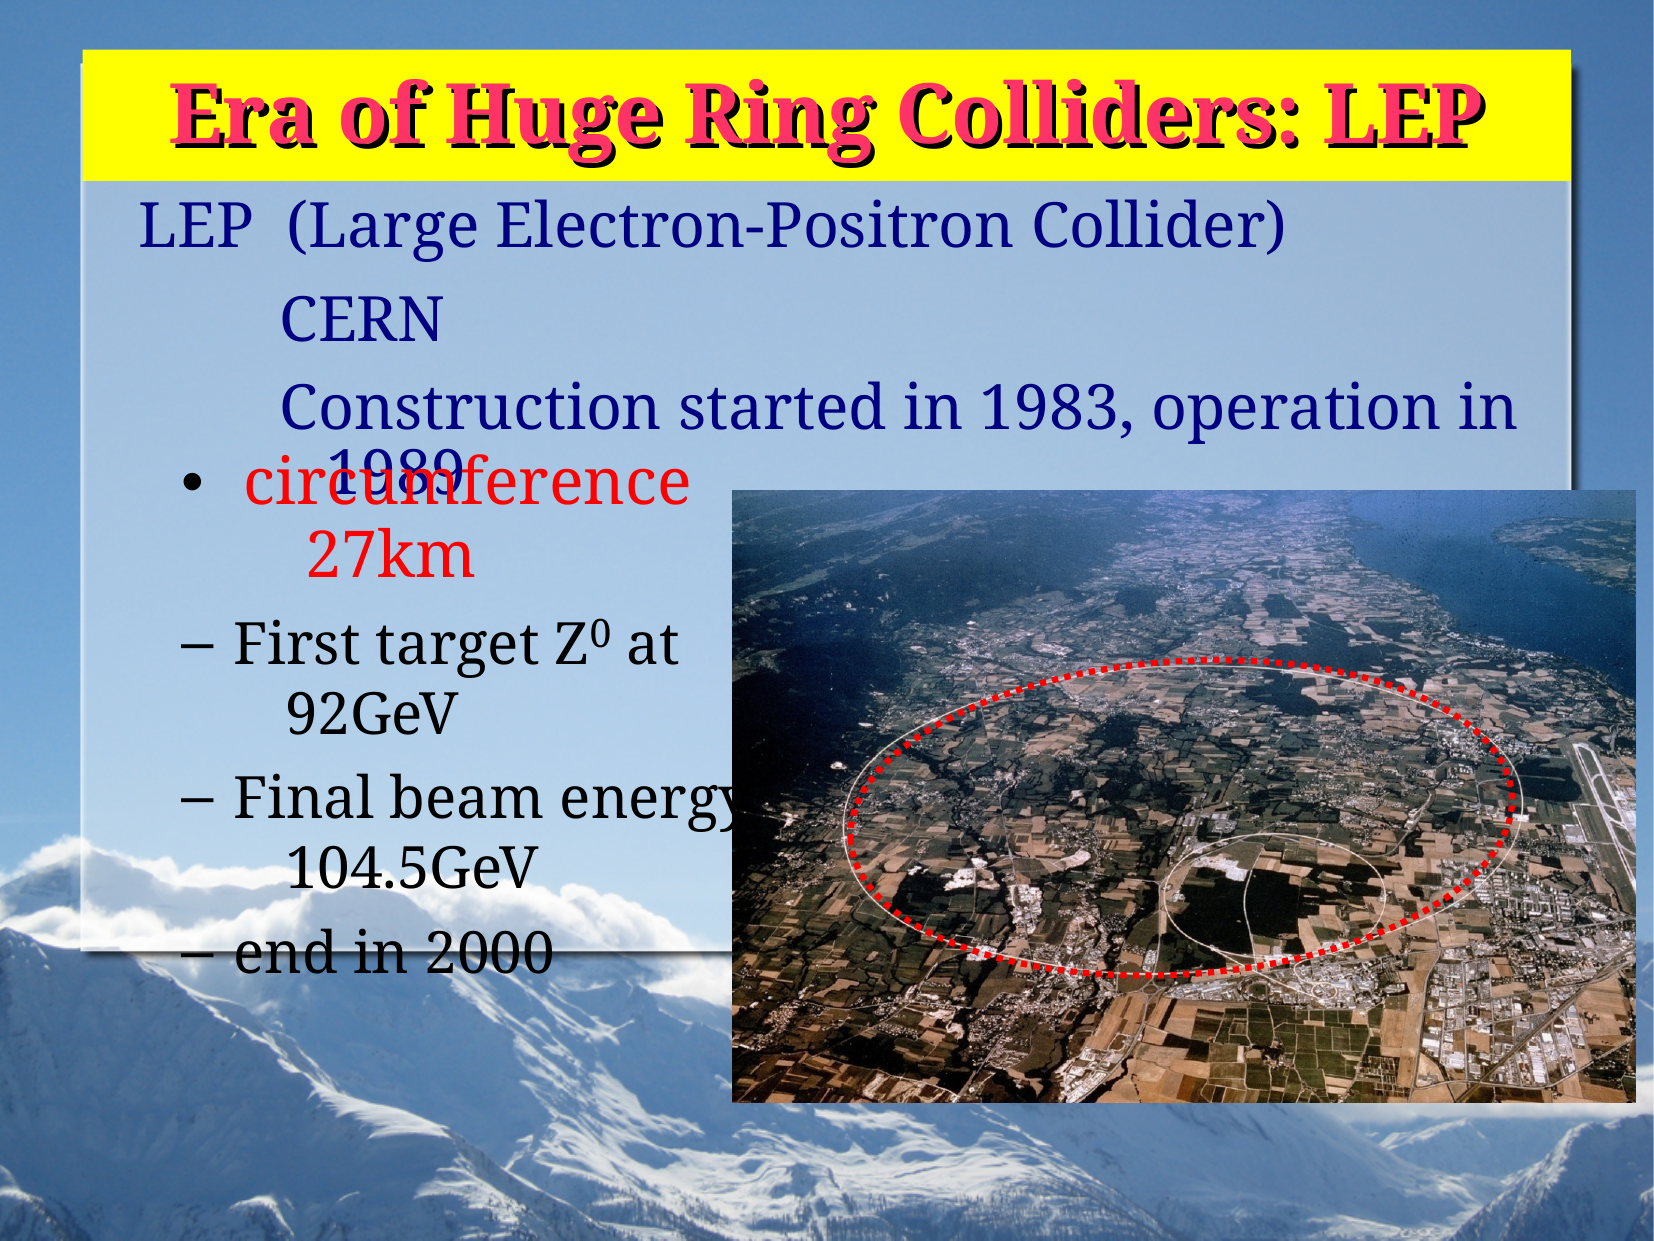

# Era of Huge Ring Colliders: LEP
LEP (Large Electron-Positron Collider)
CERN
Construction started in 1983, operation in 1989
circumference 27km
First target Z0 at 92GeV
Final beam energy
104.5GeV
end in 2000